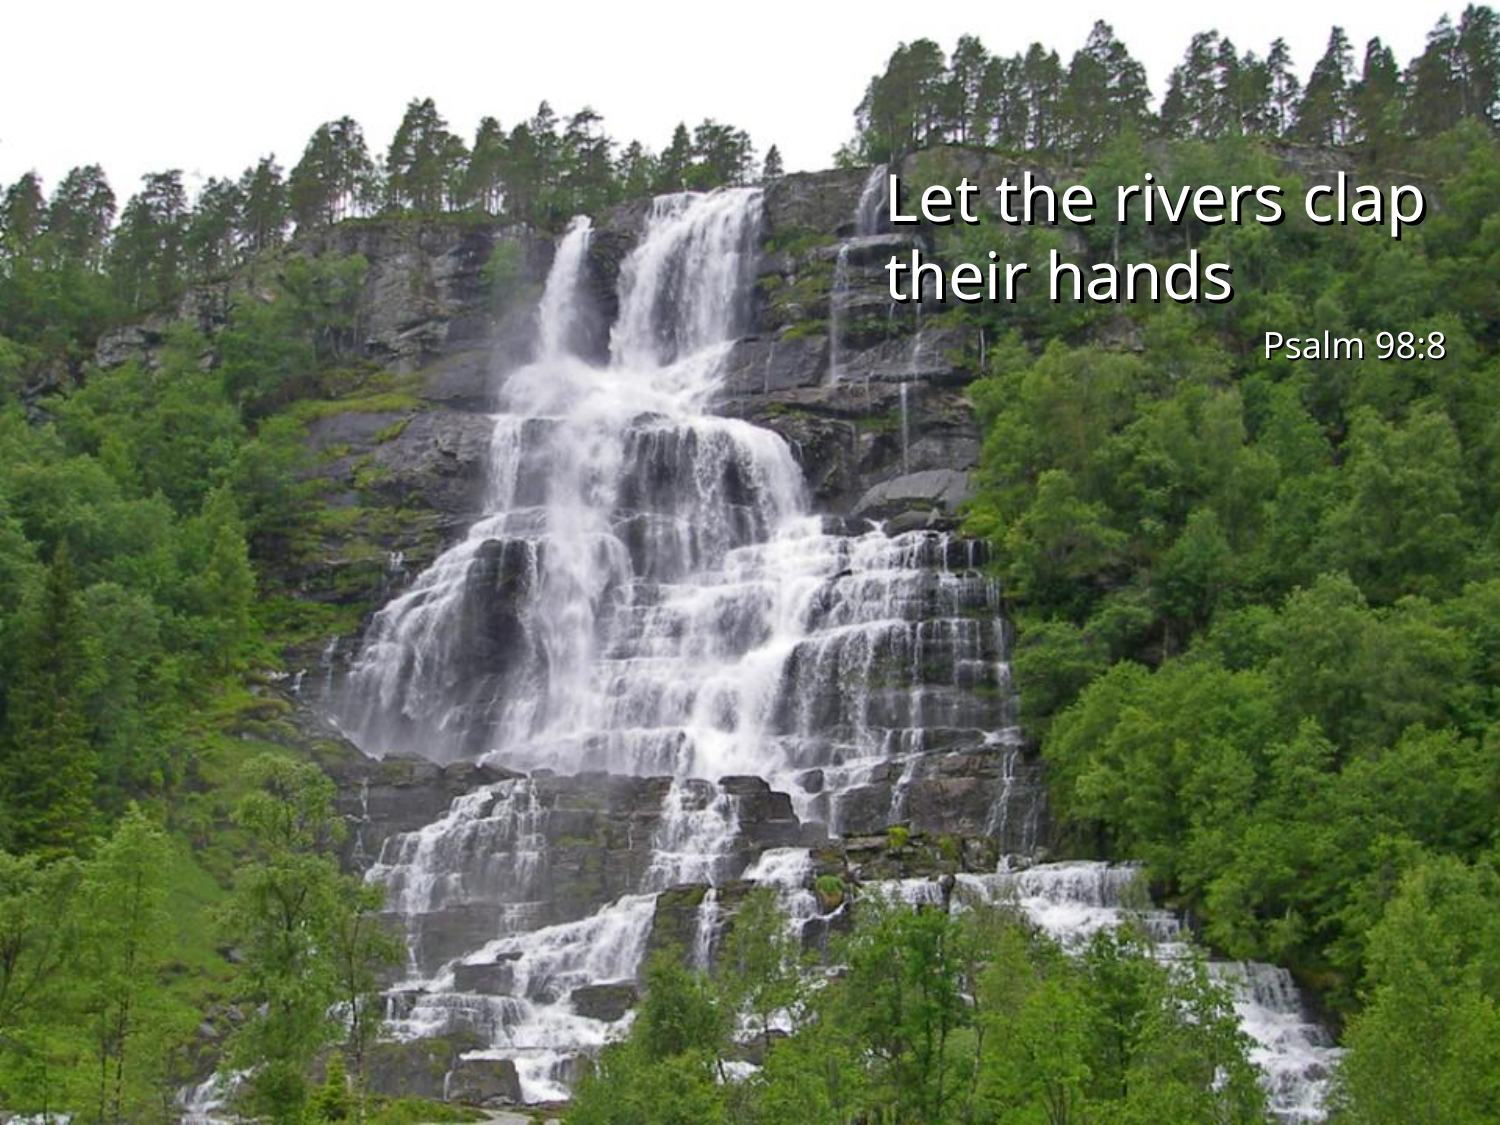

# Let the rivers clap their hands
Psalm 98:8